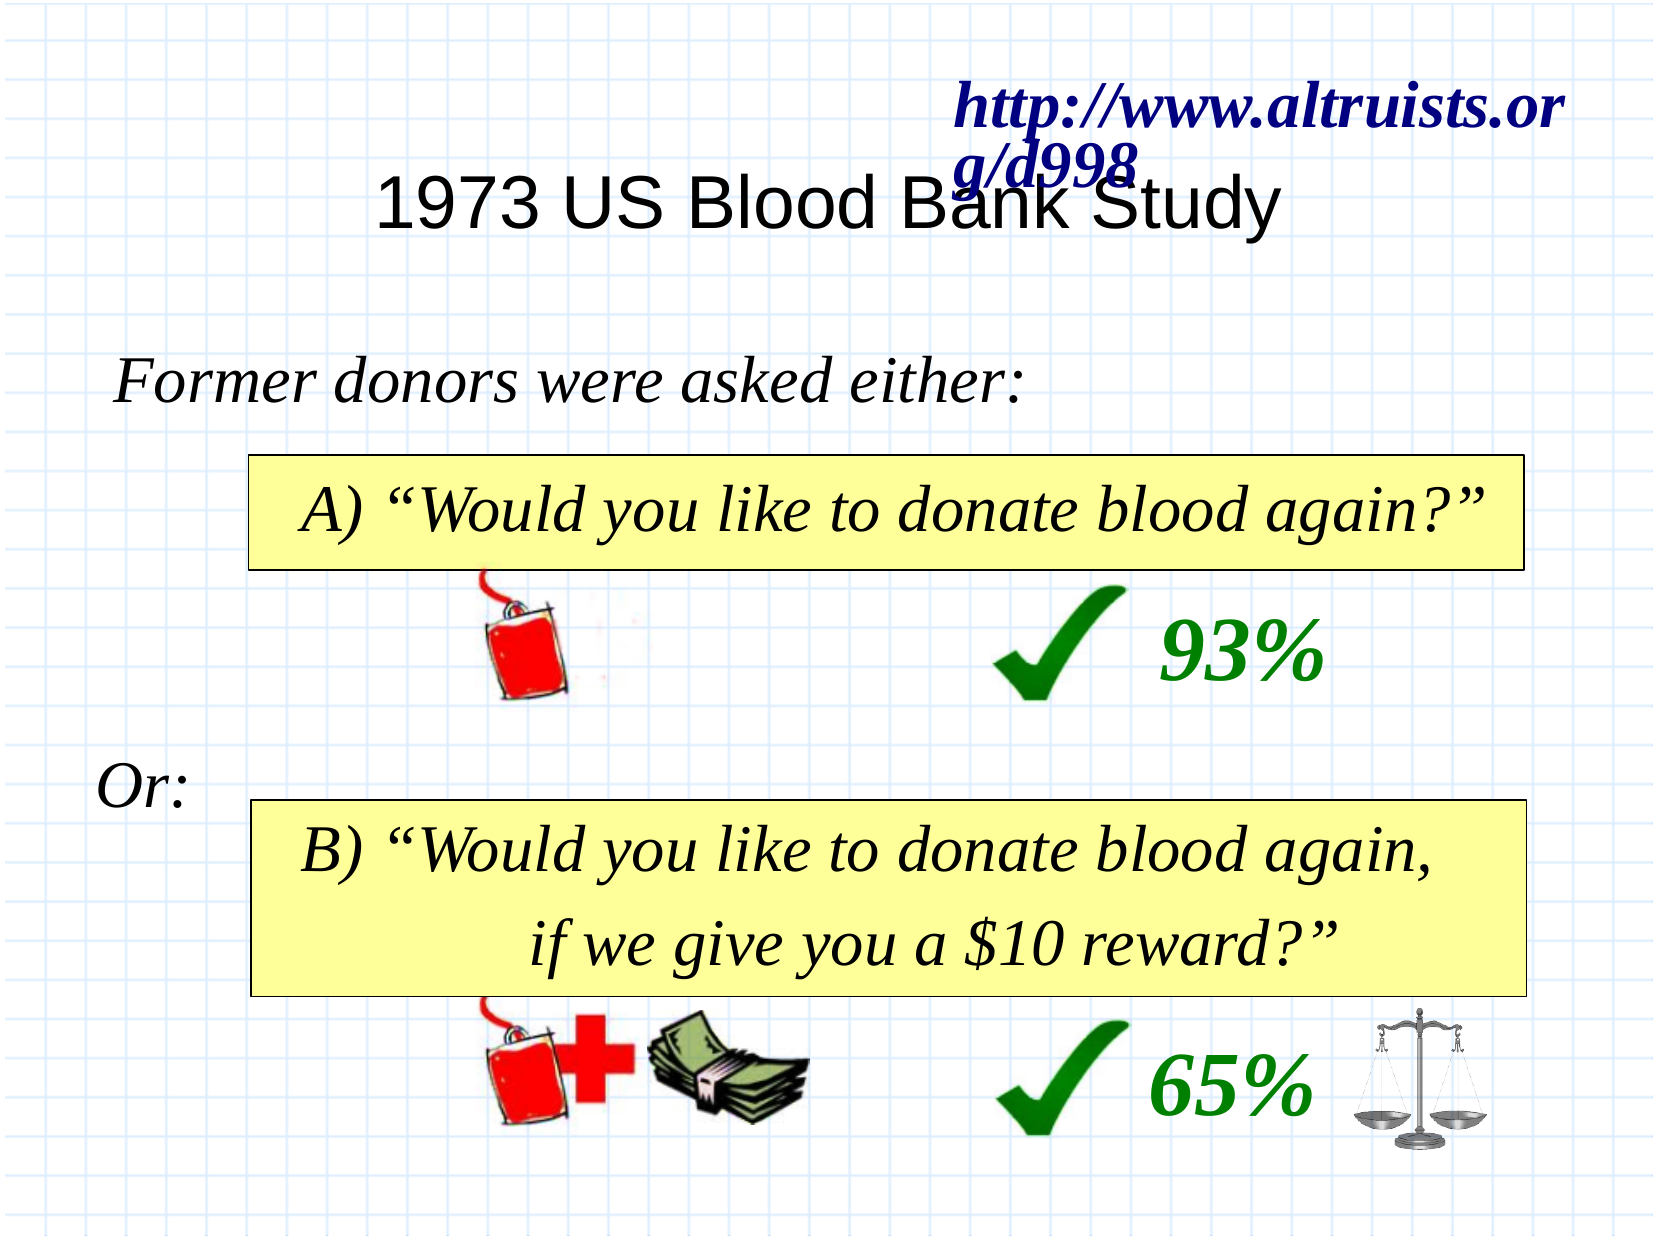

1973 US Blood Bank Study
http://www.altruists.org/d998
Former donors were asked either:
A) “Would you like to donate blood again?”
93%
Or:
B) “Would you like to donate blood again,
 if we give you a $10 reward?”
65%